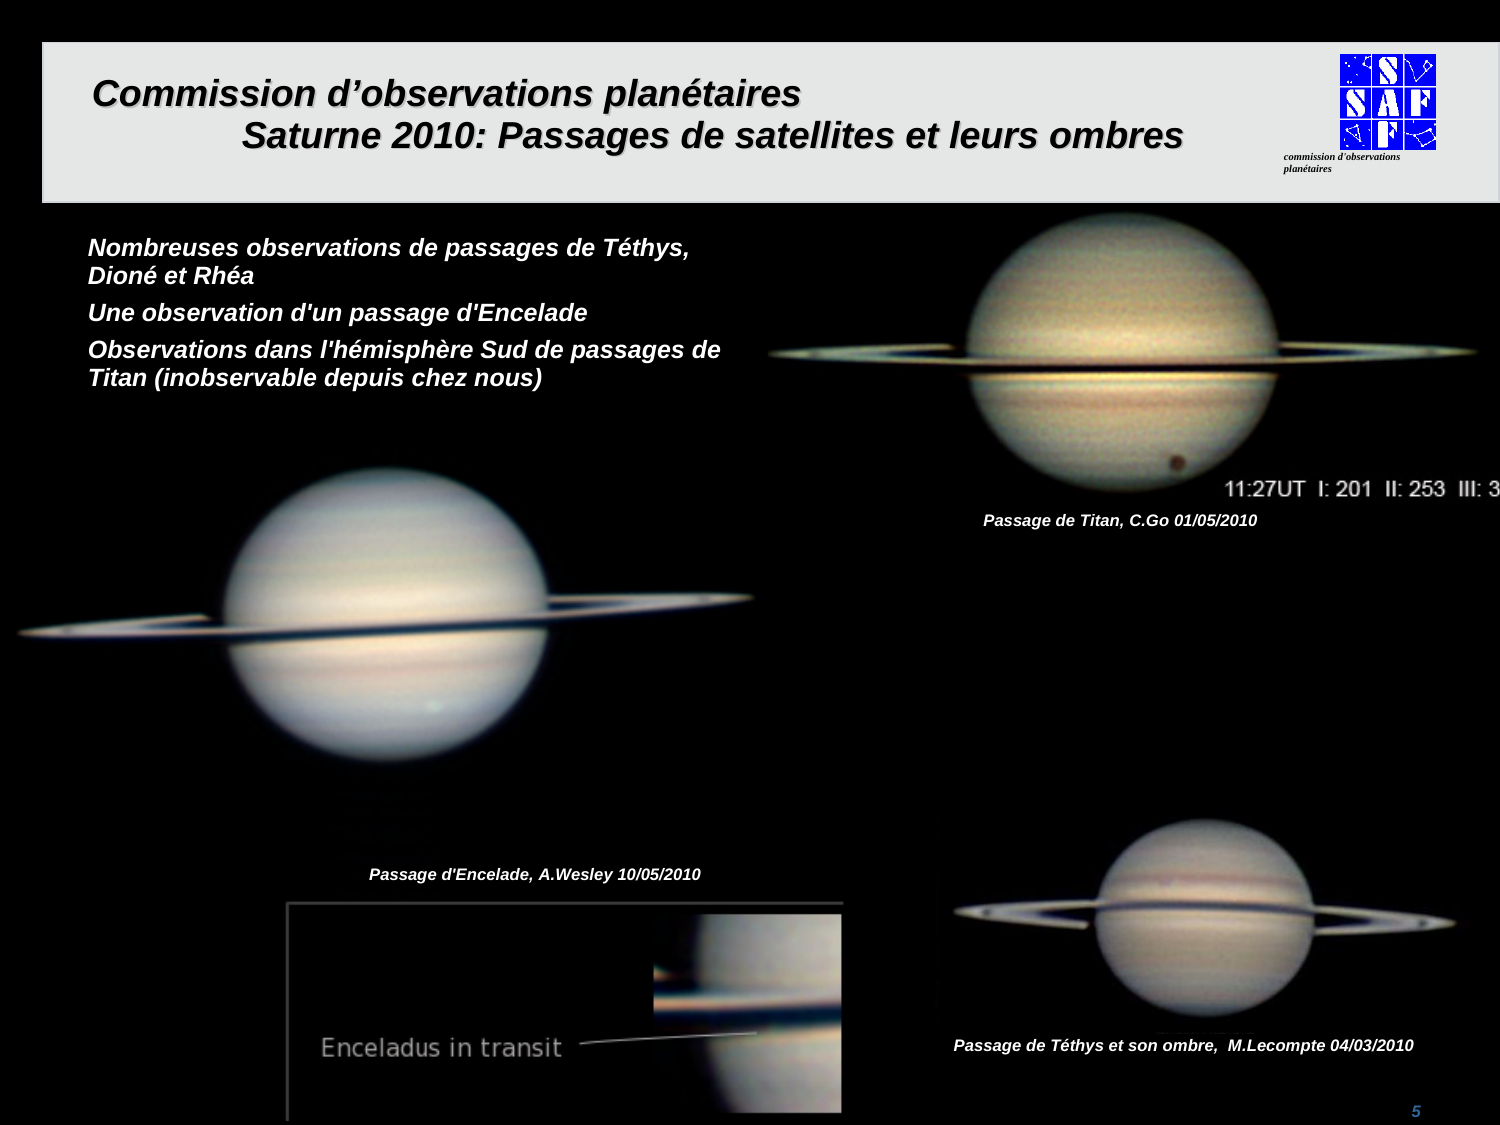

Commission d’observations planétaires
	Saturne 2010: Passages de satellites et leurs ombres
Nombreuses observations de passages de Téthys, Dioné et Rhéa
Une observation d'un passage d'Encelade
Observations dans l'hémisphère Sud de passages de Titan (inobservable depuis chez nous)
Passage de Titan, C.Go 01/05/2010
Passage d'Encelade, A.Wesley 10/05/2010
Passage de Téthys et son ombre, M.Lecompte 04/03/2010
5